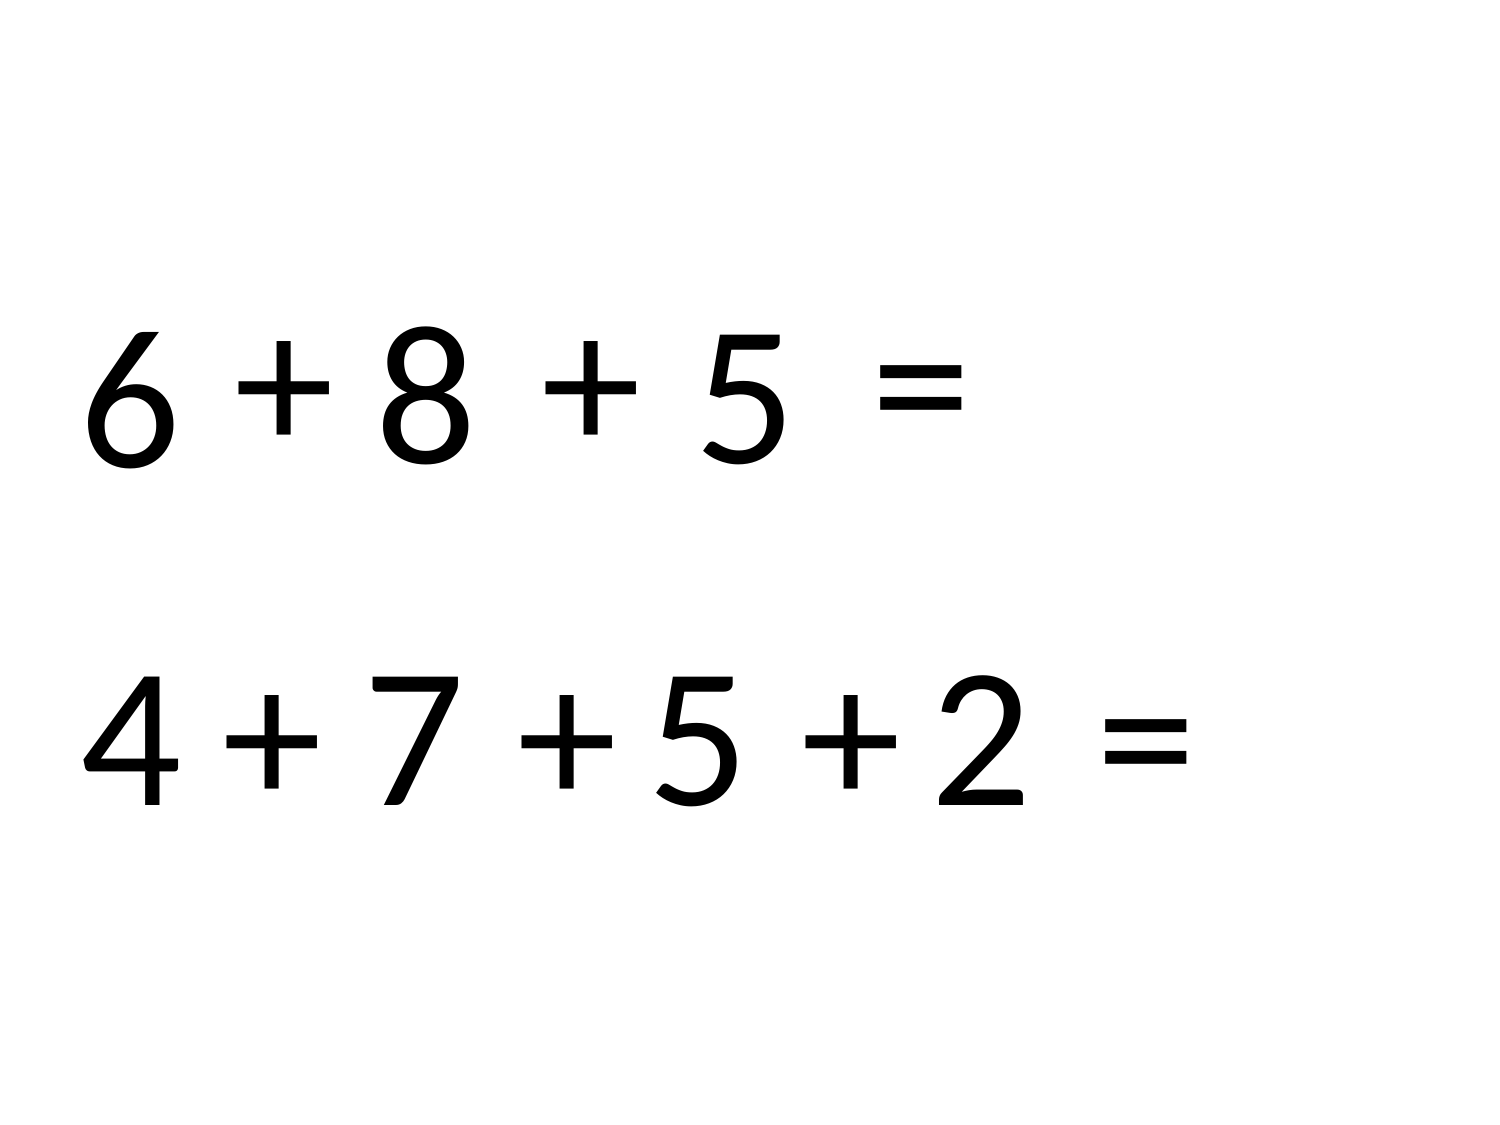

+
+
=
8
5
6
4
+
7
+
5
+
2
=